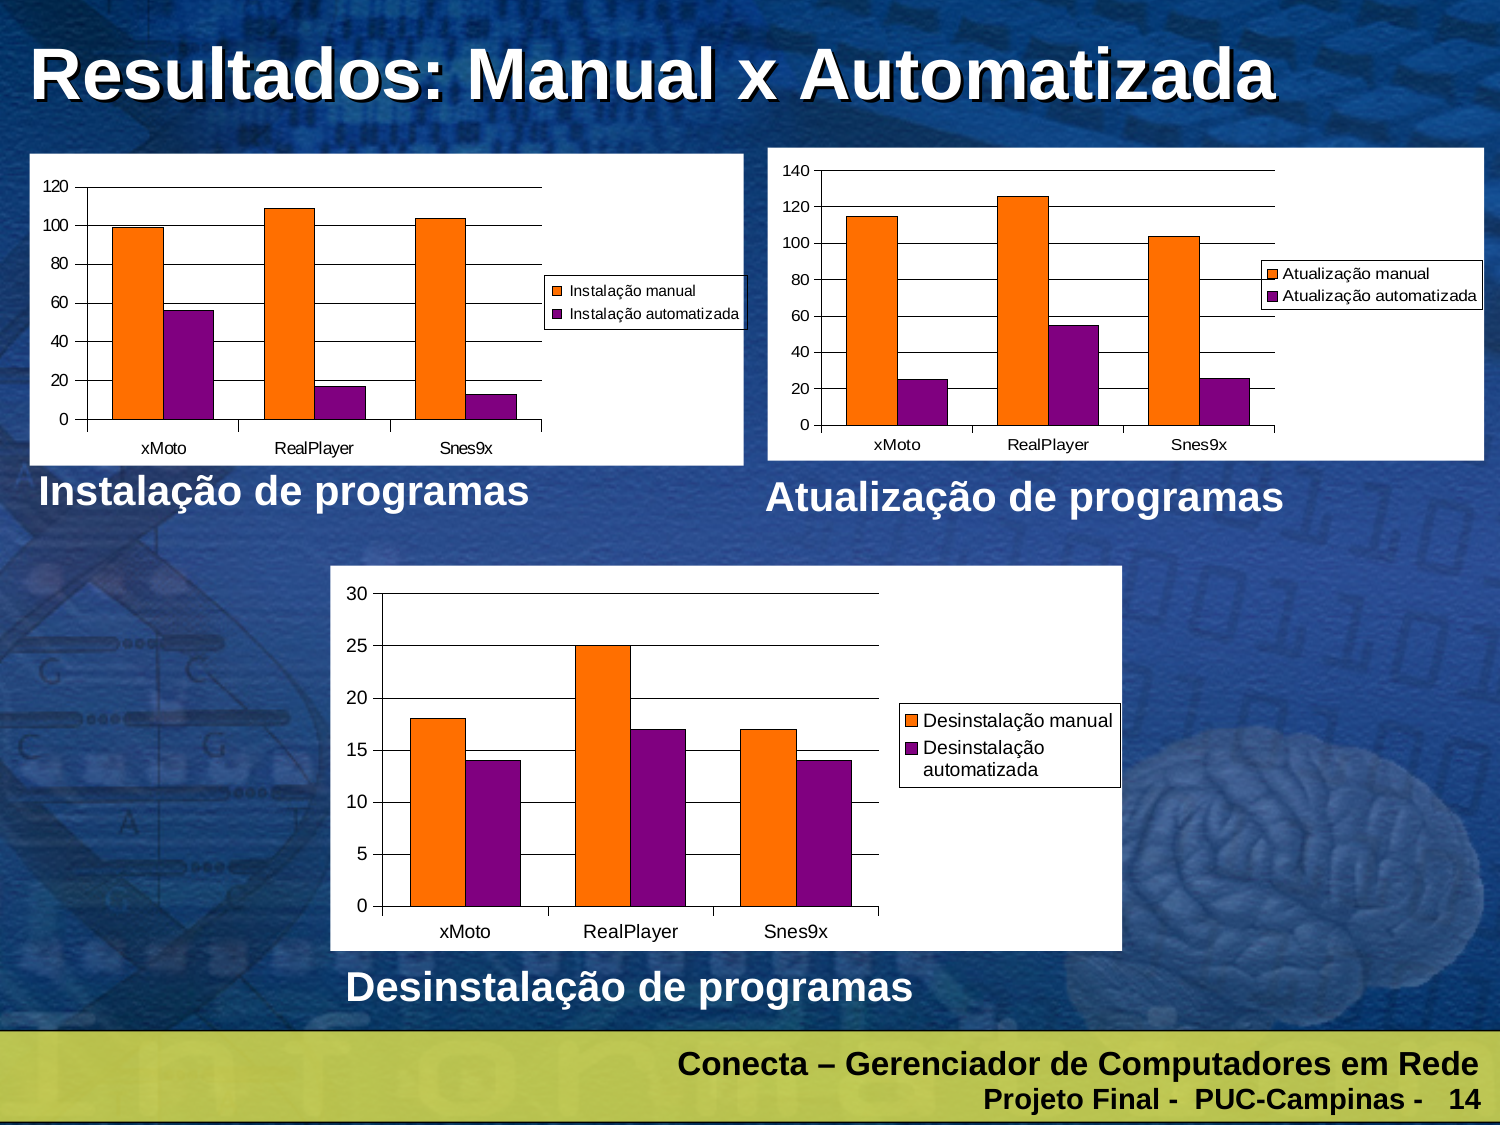

# Resultados: Manual x Automatizada
### Chart
| Category | Atualização manual | Atualização automatizada |
|---|---|---|
| xMoto | 115.0 | 25.0 |
| RealPlayer | 126.0 | 55.0 |
| Snes9x | 104.0 | 26.0 |
### Chart
| Category | Instalação manual | Instalação automatizada |
|---|---|---|
| xMoto | 99.0 | 56.0 |
| RealPlayer | 109.0 | 17.0 |
| Snes9x | 104.0 | 13.0 |Instalação de programas
Atualização de programas
### Chart
| Category | Desinstalação manual | Desinstalação automatizada |
|---|---|---|
| xMoto | 18.0 | 14.0 |
| RealPlayer | 25.0 | 17.0 |
| Snes9x | 17.0 | 14.0 |Desinstalação de programas